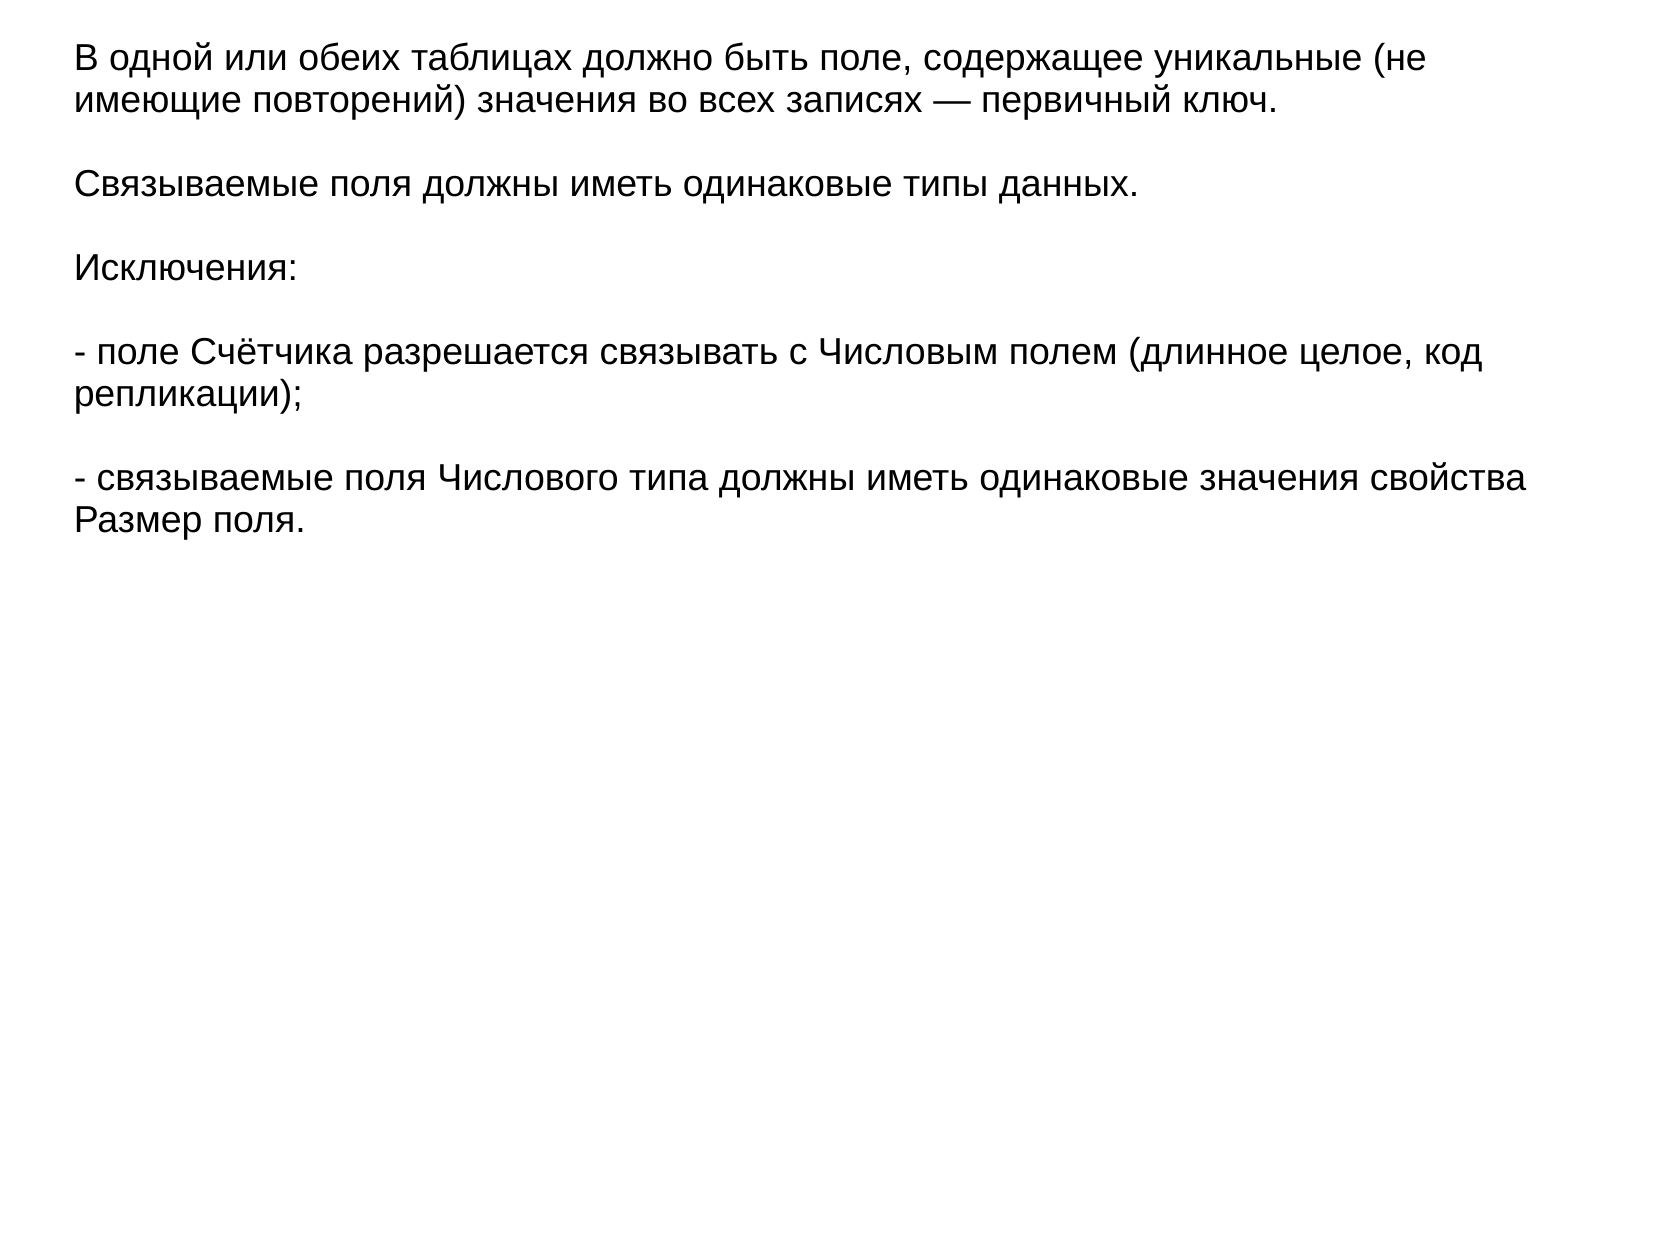

В одной или обеих таблицах должно быть поле, содержащее уникальные (не имеющие повторений) значения во всех записях — первичный ключ.
Связываемые поля должны иметь одинаковые типы данных.
Исключения:
- поле Счётчика разрешается связывать с Числовым полем (длинное целое, код репликации);
- связываемые поля Числового типа должны иметь одинаковые значения свойства Размер поля.